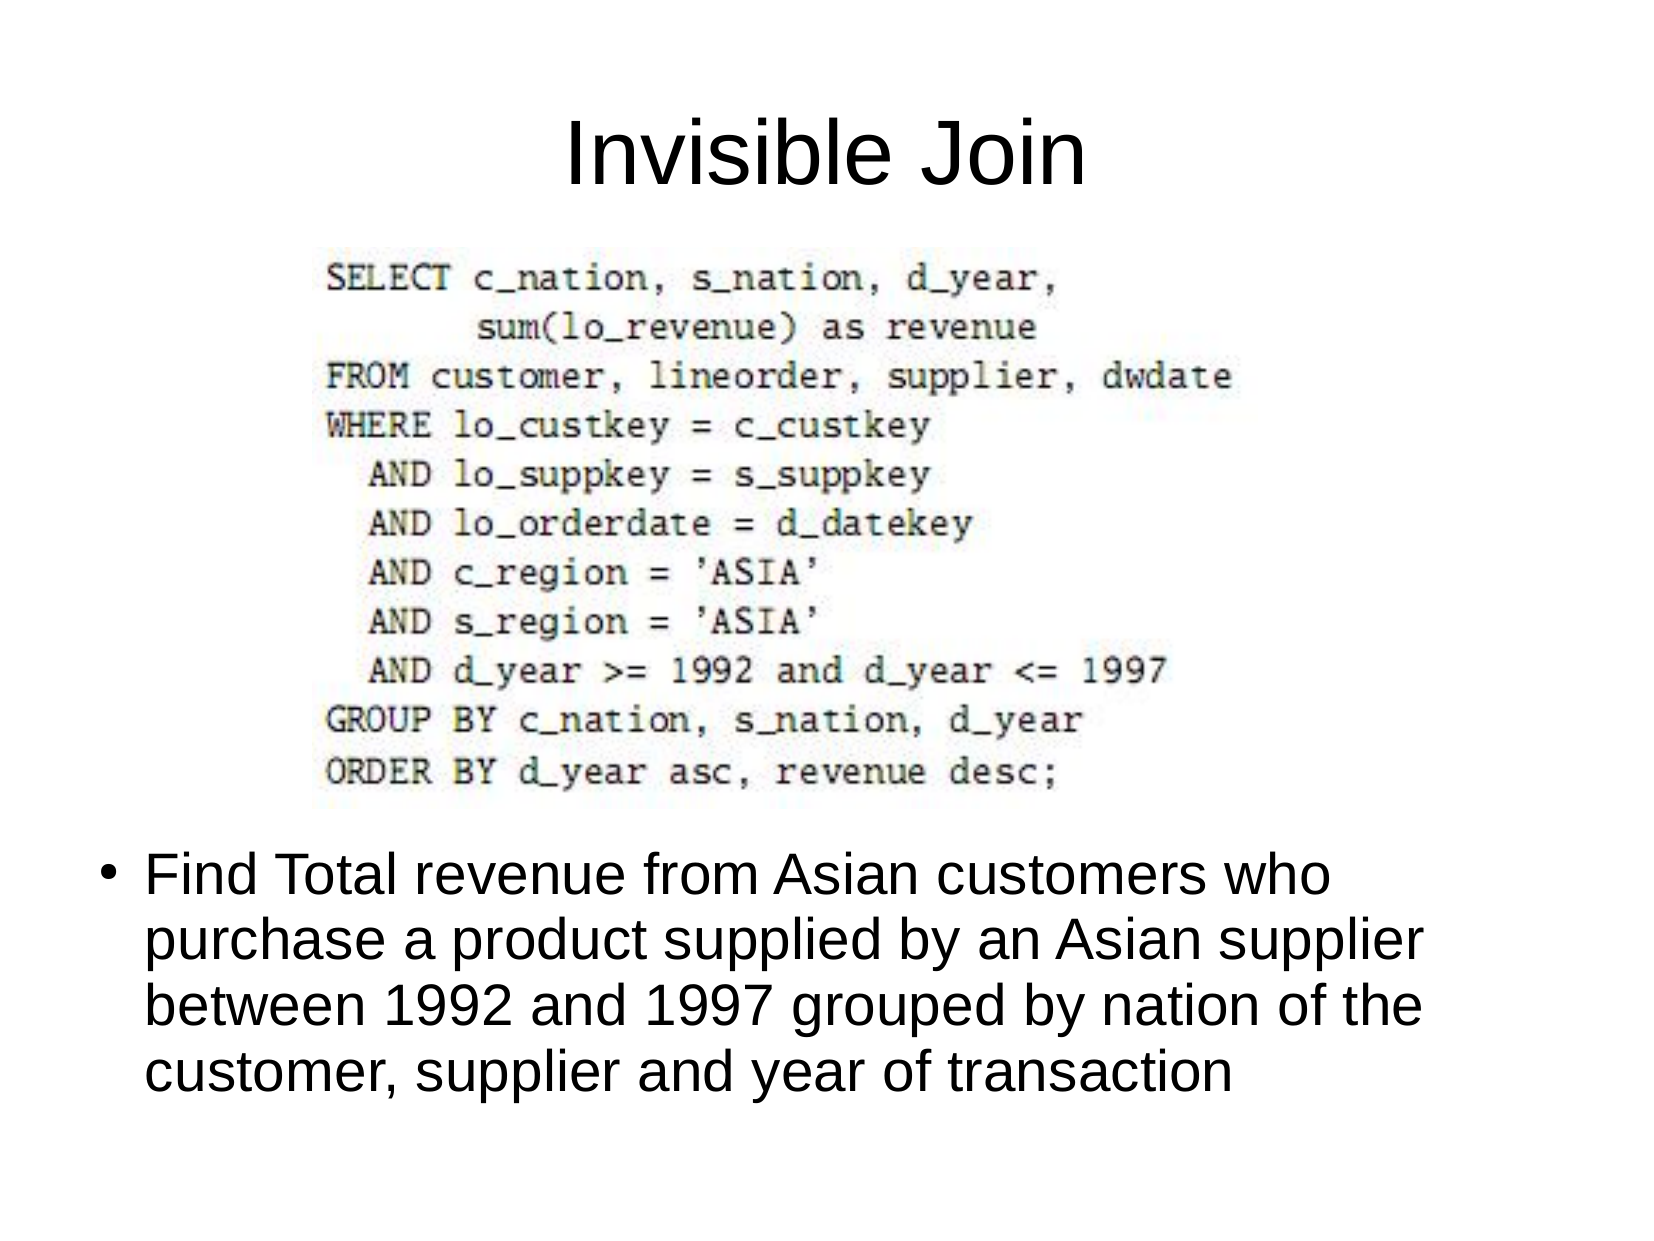

# Invisible Join
Find Total revenue from Asian customers who purchase a product supplied by an Asian supplier between 1992 and 1997 grouped by nation of the customer, supplier and year of transaction